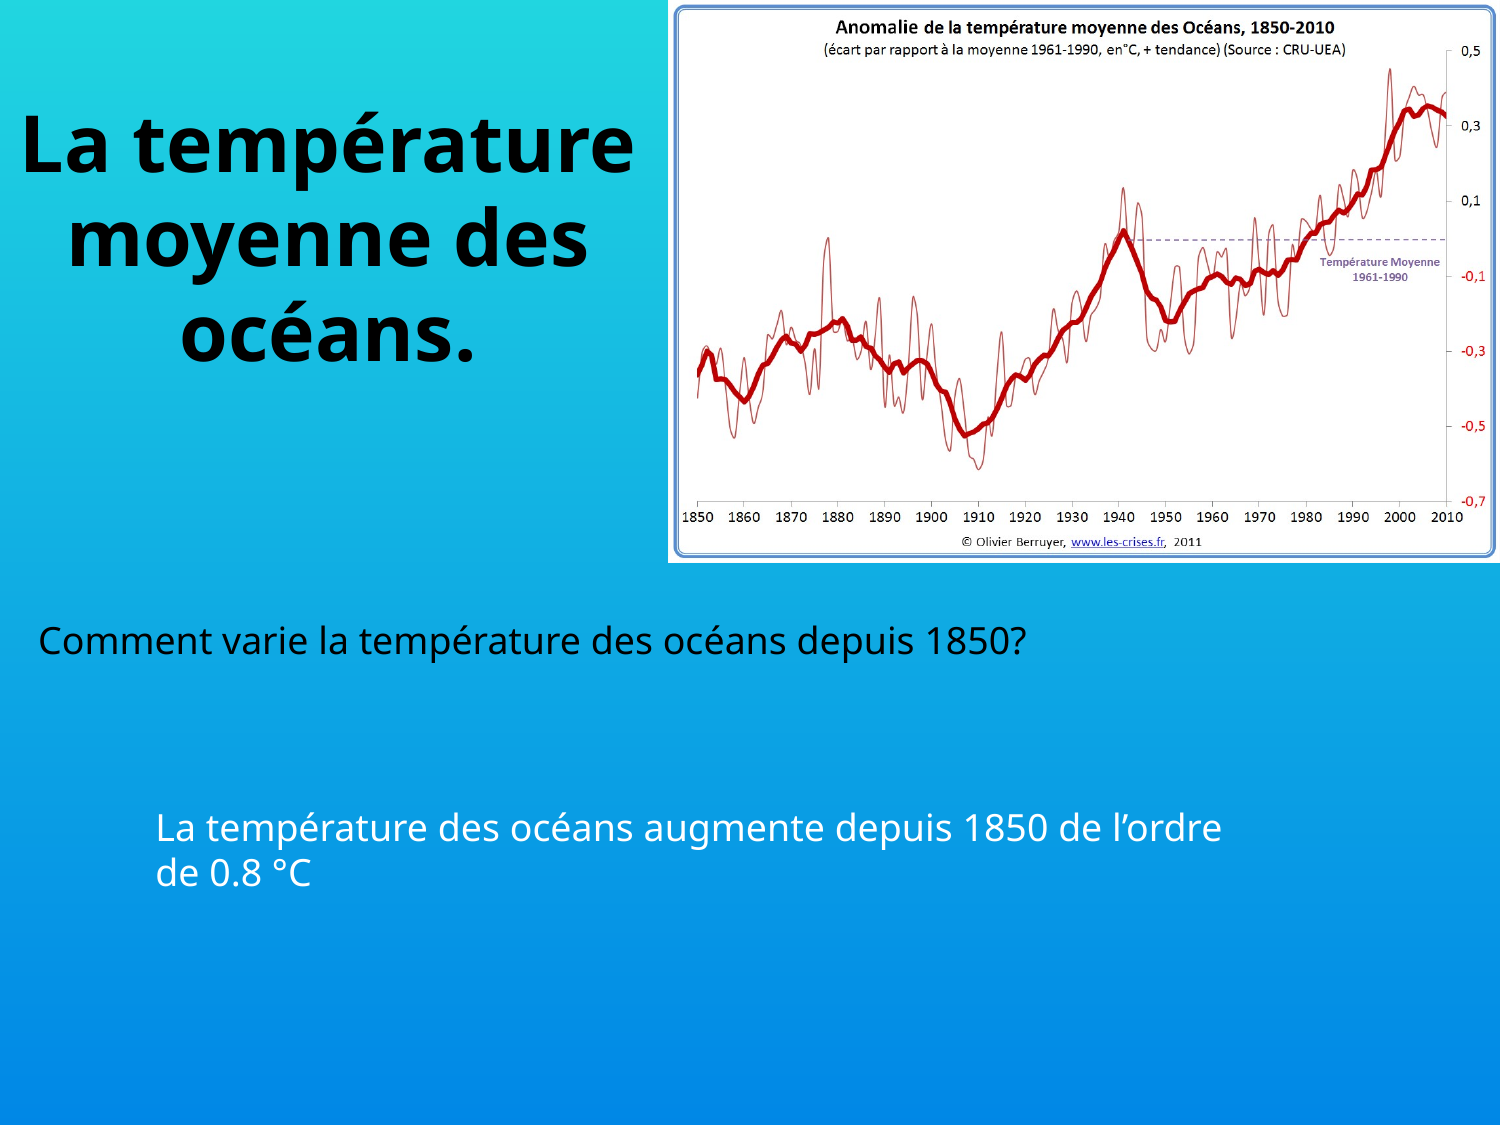

# La température moyenne des océans.
Comment varie la température des océans depuis 1850?
La température des océans augmente depuis 1850 de l’ordre de 0.8 °C